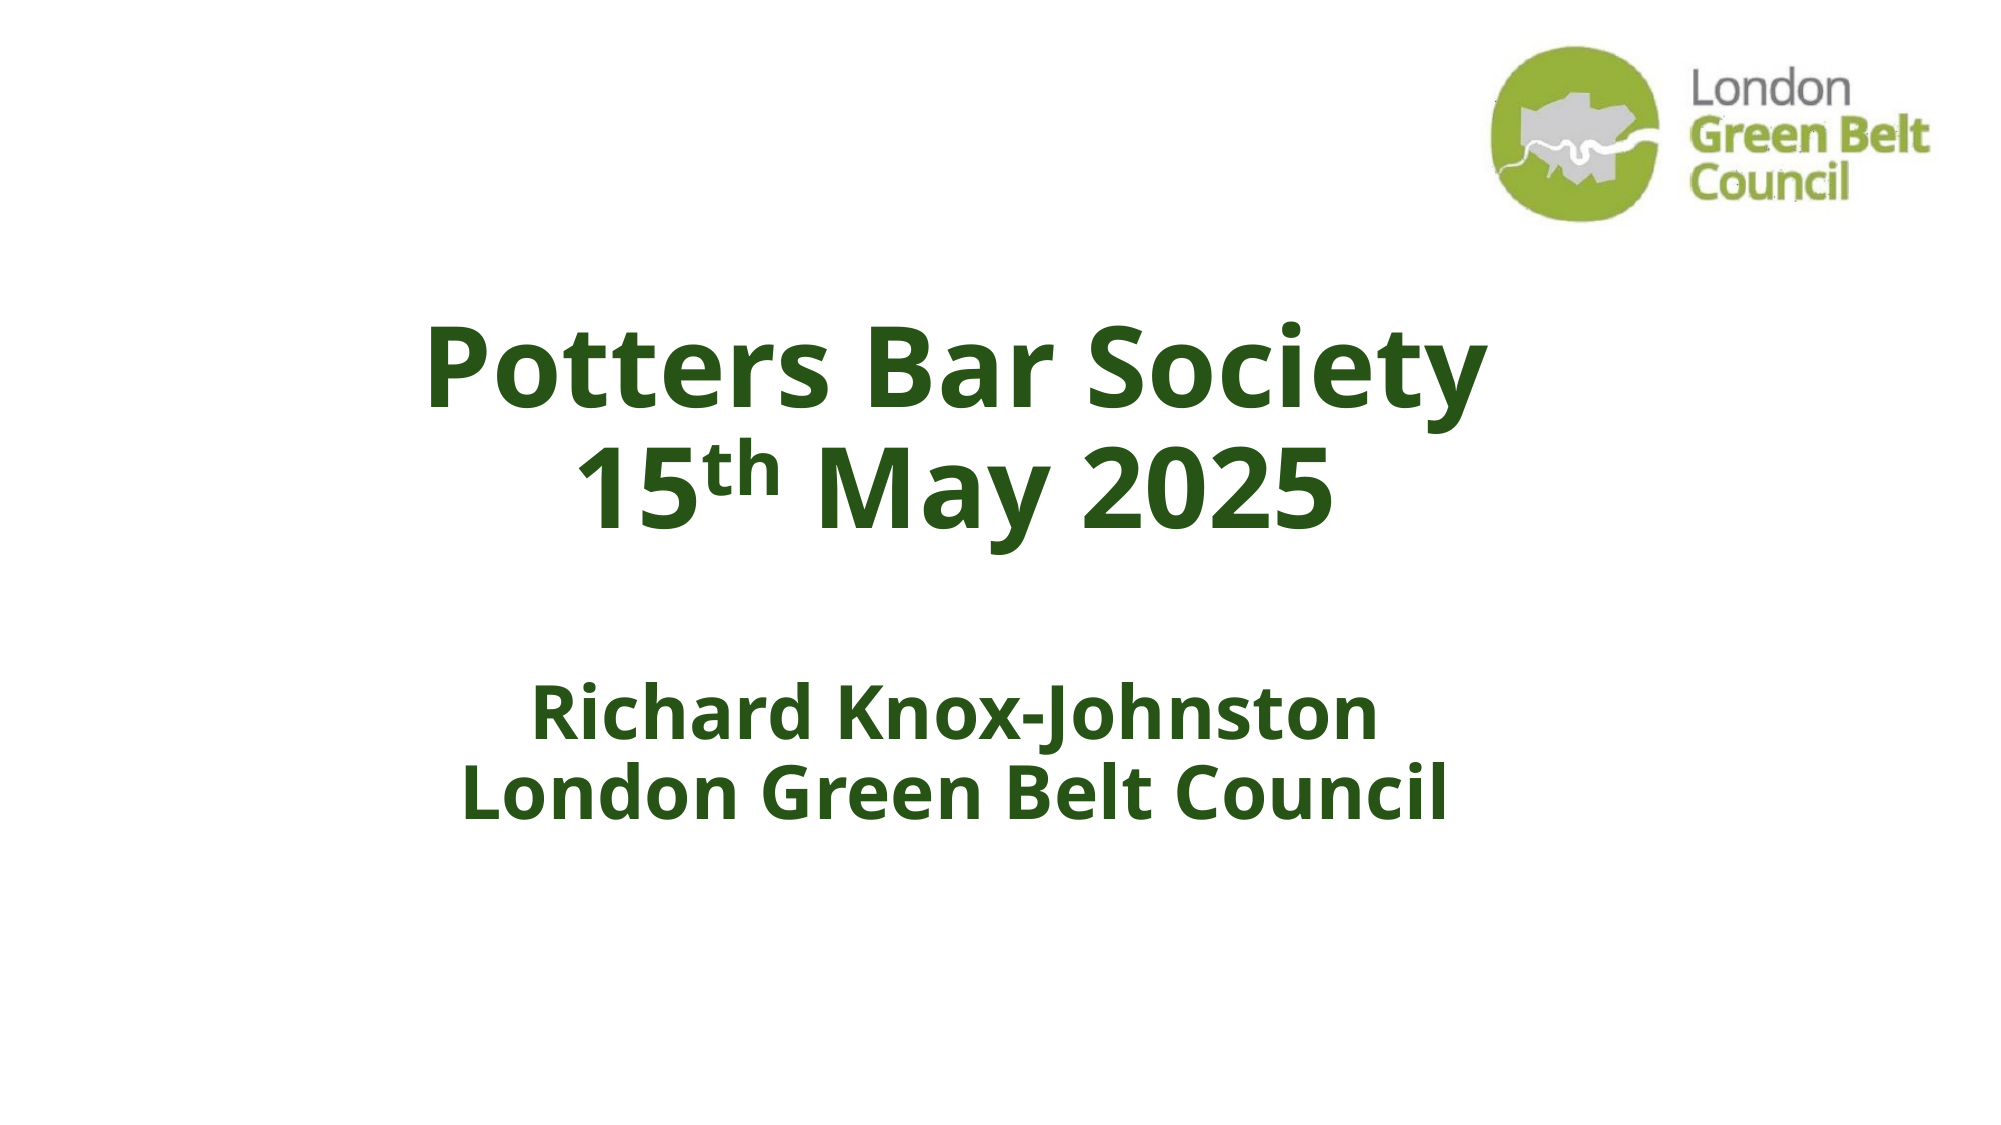

# Potters Bar Society 15th May 2025 Richard Knox-Johnston London Green Belt Council